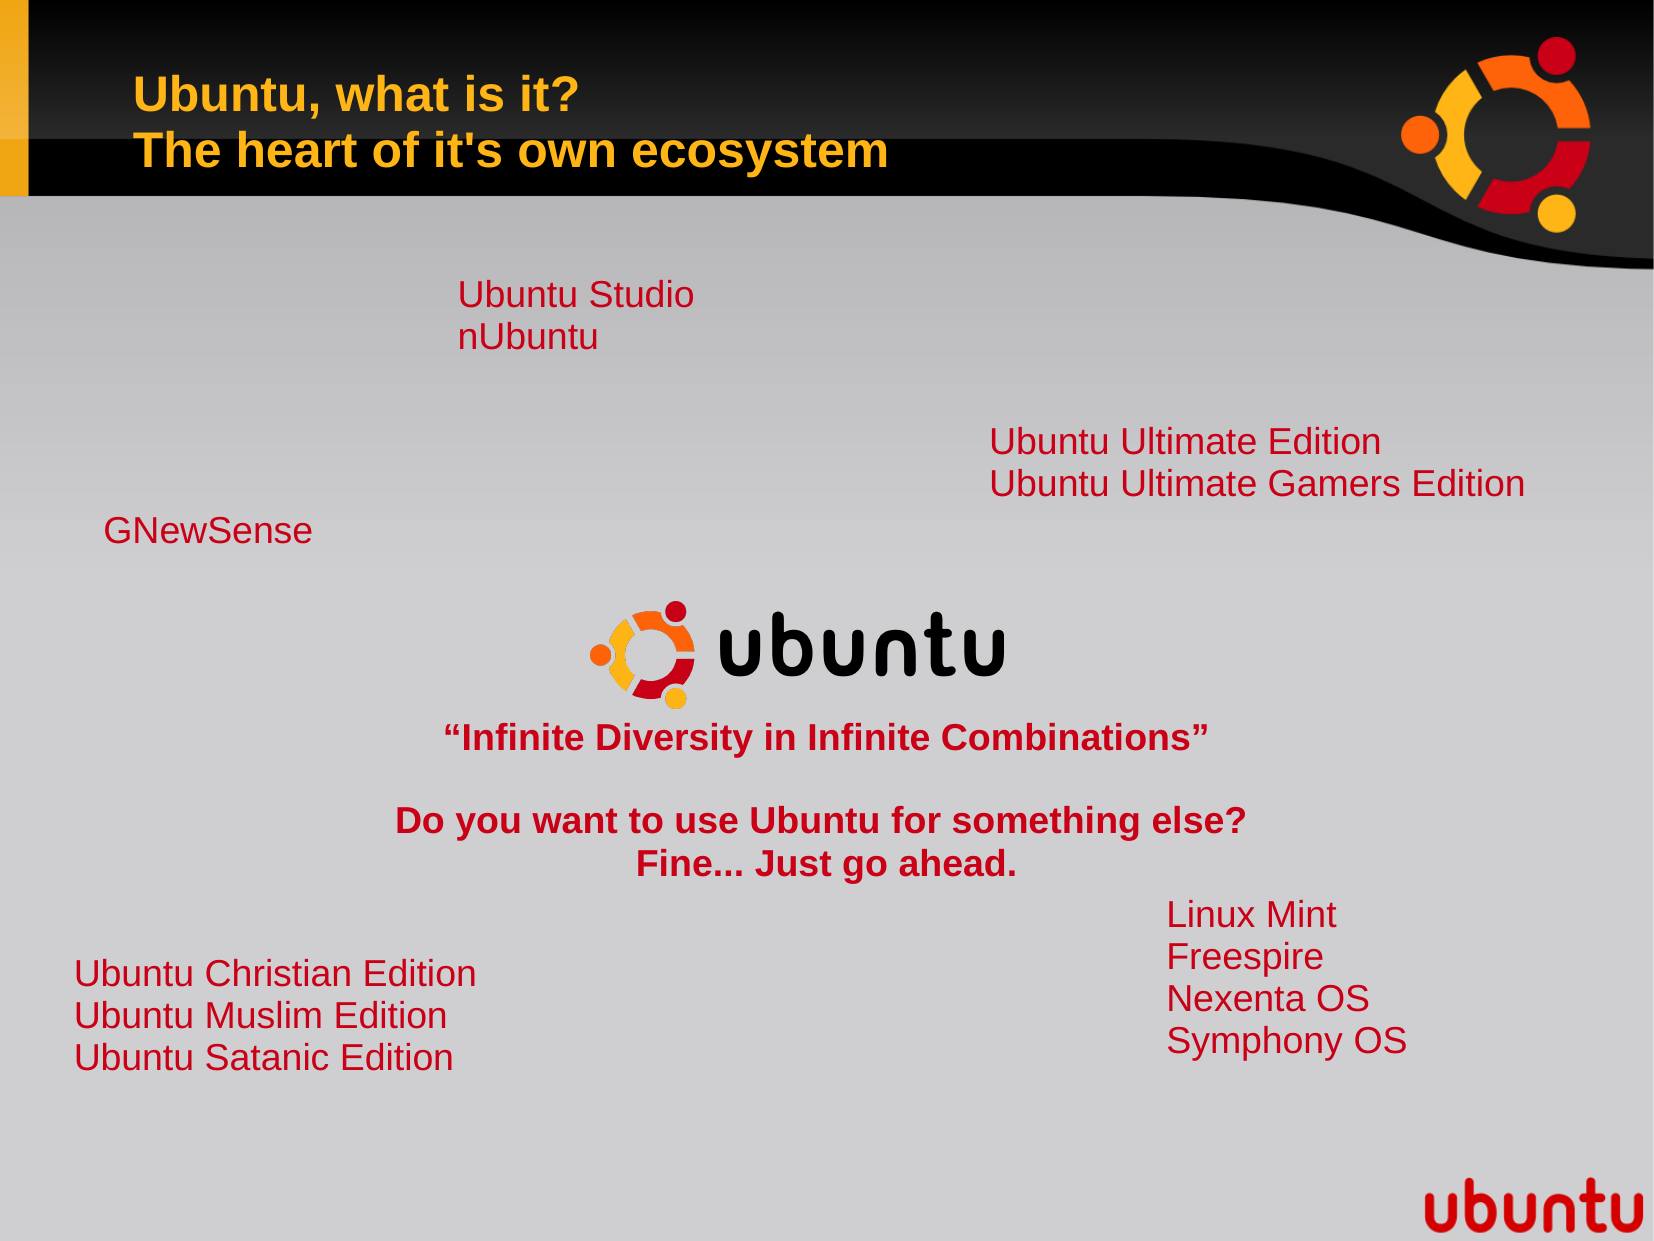

Ubuntu, what is it?
The heart of it's own ecosystem
Ubuntu Studio
nUbuntu
Ubuntu Ultimate Edition
Ubuntu Ultimate Gamers Edition
GNewSense
“Infinite Diversity in Infinite Combinations”
Do you want to use Ubuntu for something else?
Fine... Just go ahead.
Linux Mint
Freespire
Nexenta OS
Symphony OS
Ubuntu Christian Edition
Ubuntu Muslim Edition
Ubuntu Satanic Edition